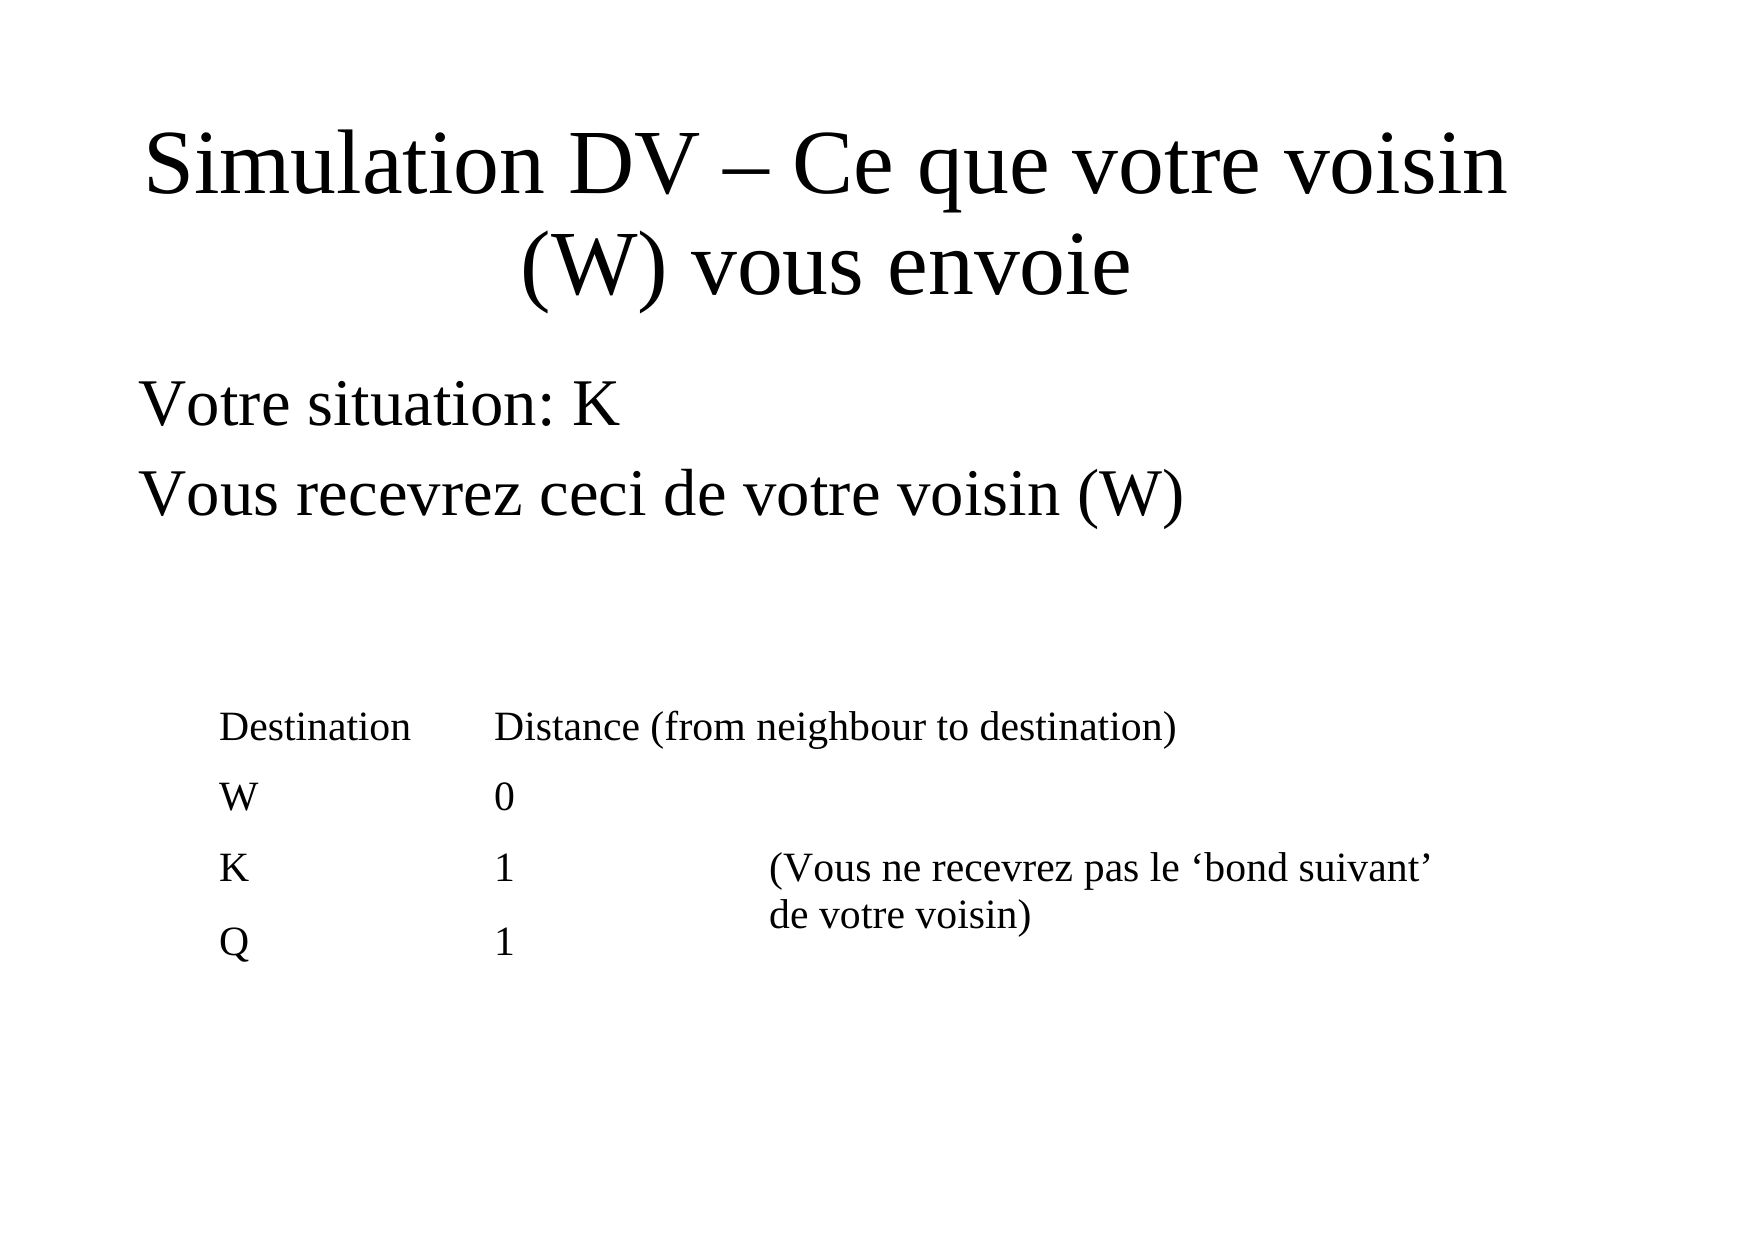

# Simulation DV – Ce que votre voisin (W) vous envoie
Votre situation: K
Vous recevrez ceci de votre voisin (W)
Destination
Distance (from neighbour to destination)
W
0
K
1
(Vous ne recevrez pas le ‘bond suivant’ de votre voisin)
Q
1